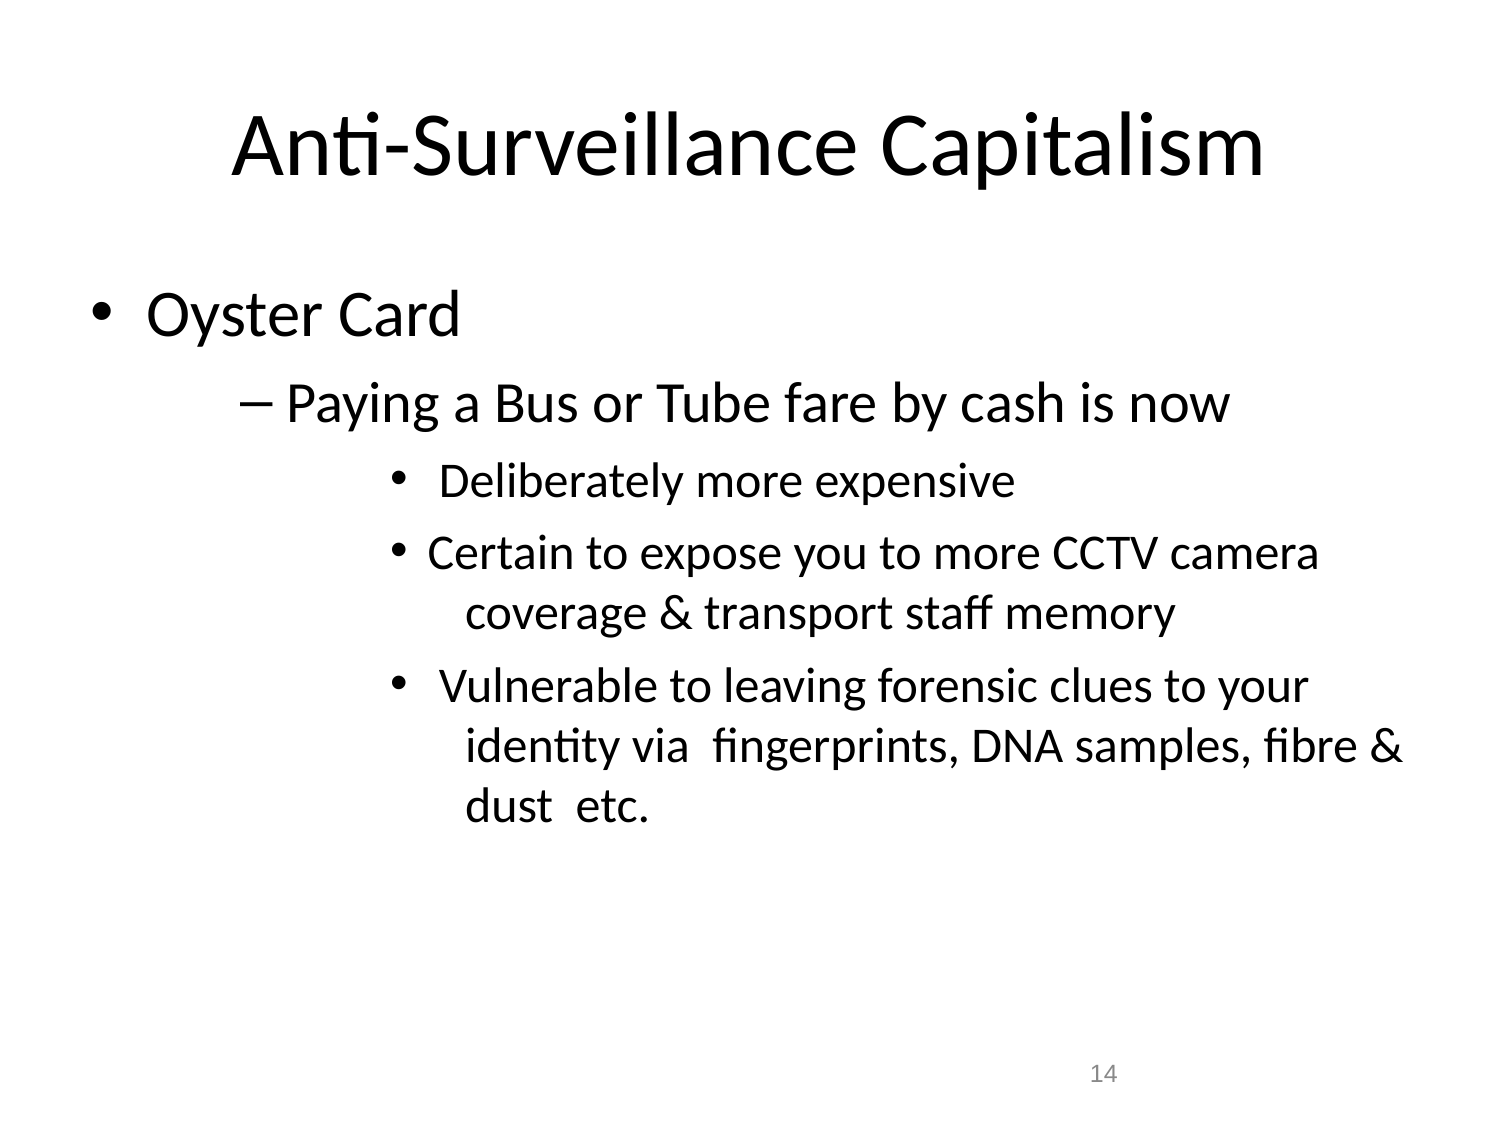

# Anti-Surveillance Capitalism
Oyster Card
Paying a Bus or Tube fare by cash is now
 Deliberately more expensive
Certain to expose you to more CCTV camera coverage & transport staff memory
 Vulnerable to leaving forensic clues to your identity via fingerprints, DNA samples, fibre & dust etc.
14